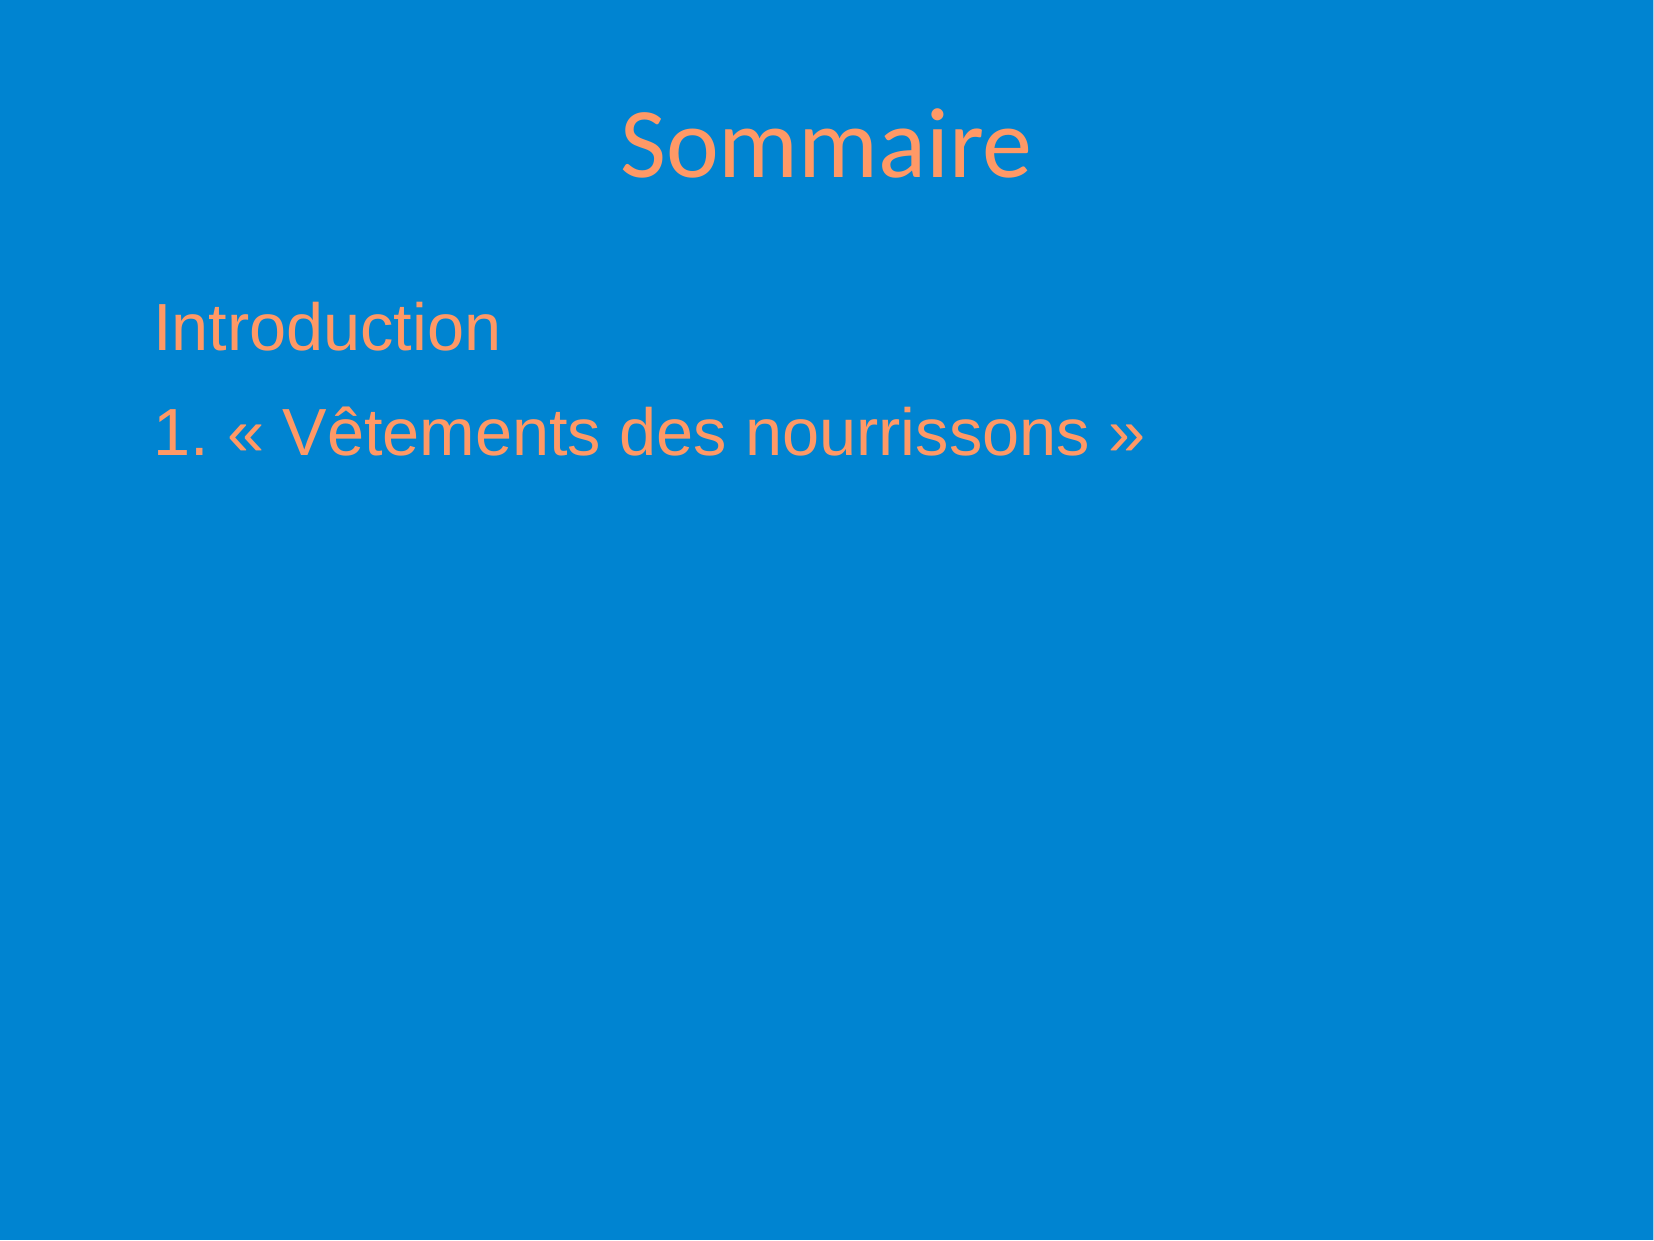

# Sommaire
Introduction
1. « Vêtements des nourrissons »